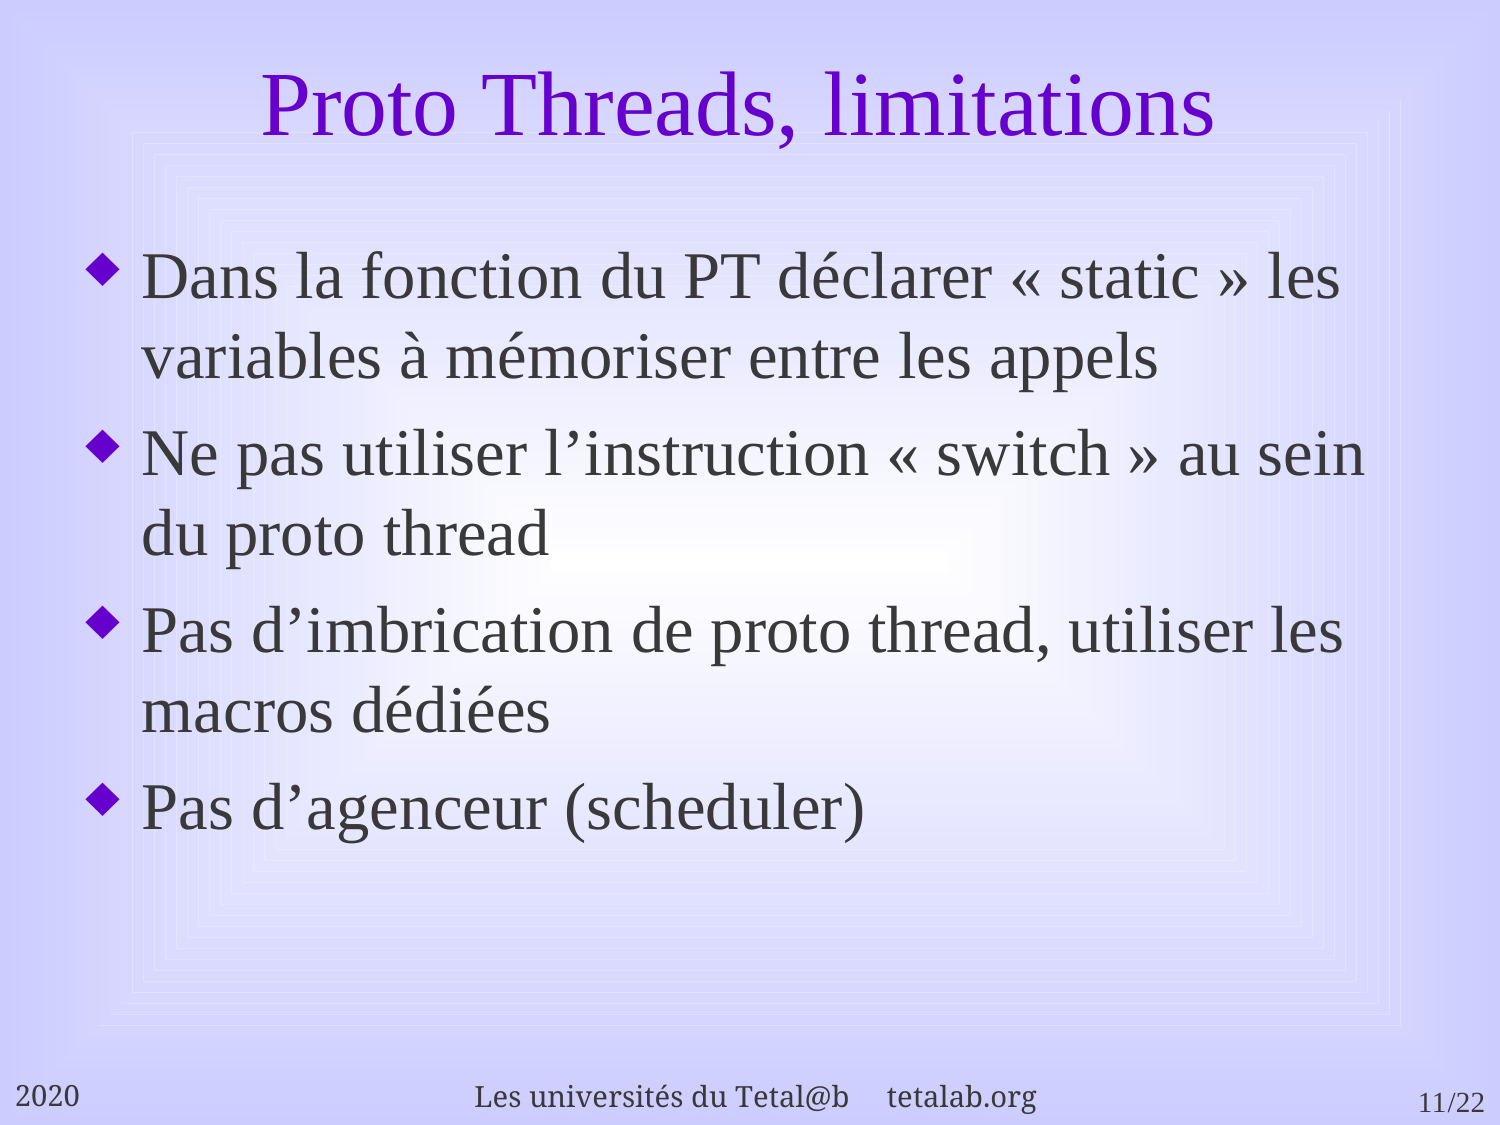

# Proto Threads, limitations
Dans la fonction du PT déclarer « static » les variables à mémoriser entre les appels
Ne pas utiliser l’instruction « switch » au sein du proto thread
Pas d’imbrication de proto thread, utiliser les macros dédiées
Pas d’agenceur (scheduler)
2020
Les universités du Tetal@b tetalab.org
11